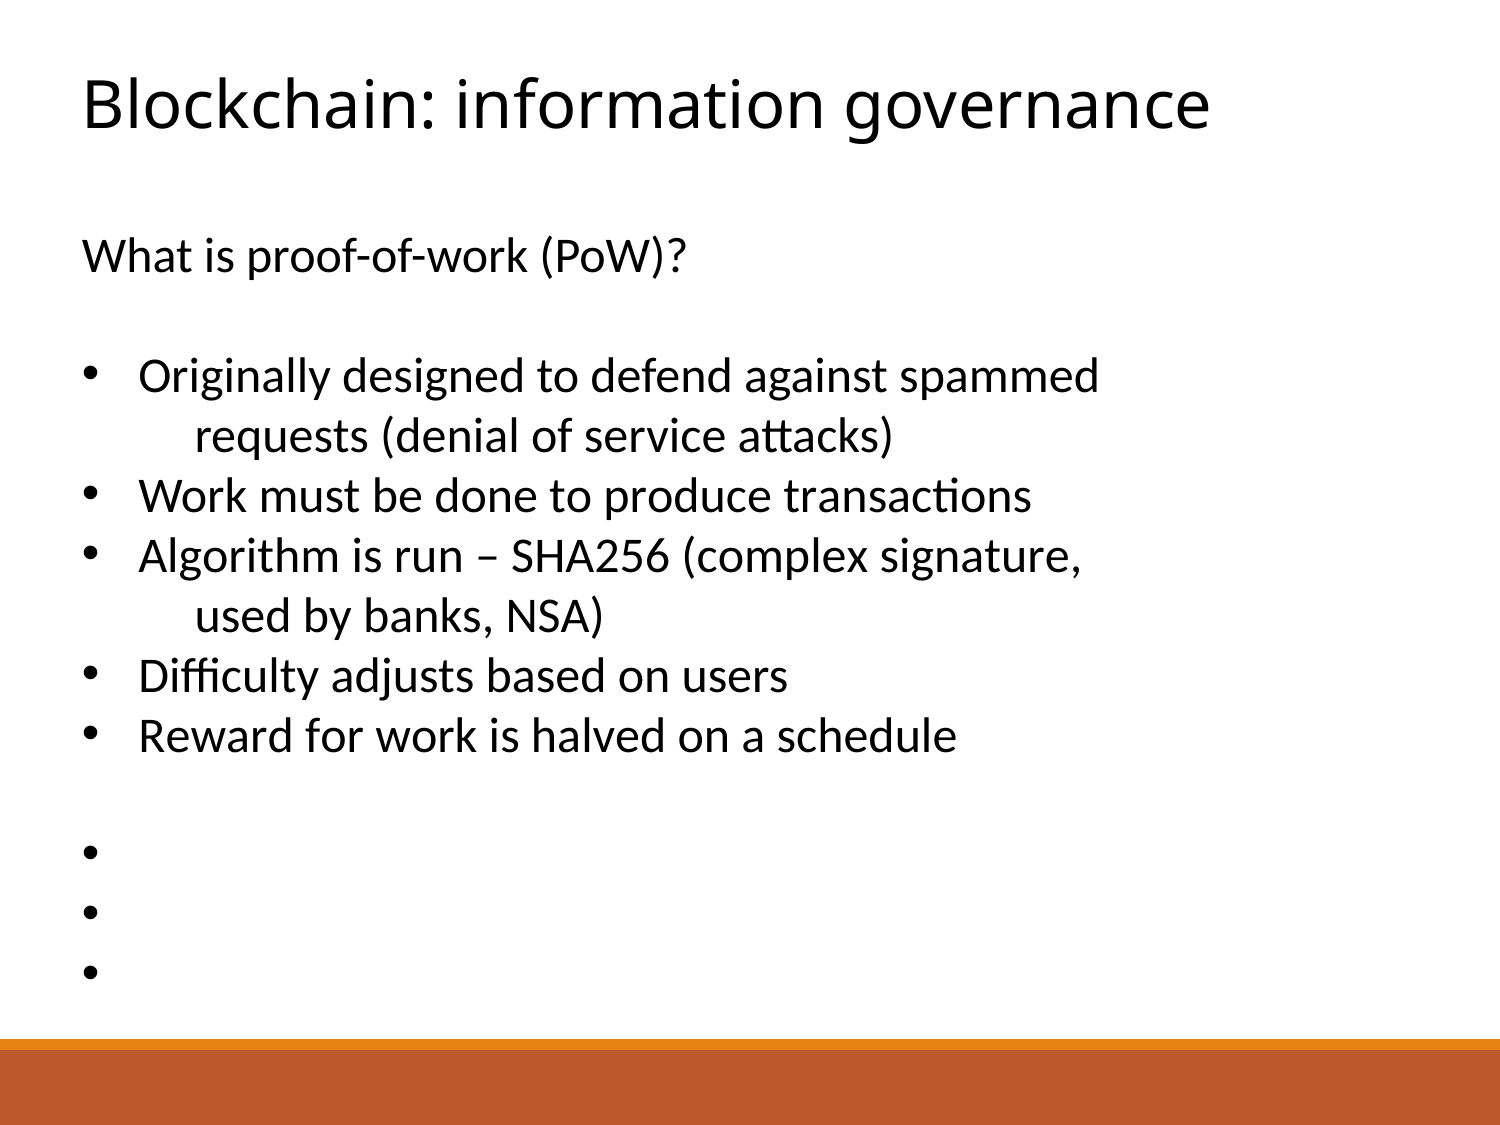

Blockchain: information governance
What is proof-of-work (PoW)?
Originally designed to defend against spammed requests (denial of service attacks)
Work must be done to produce transactions
Algorithm is run – SHA256 (complex signature, used by banks, NSA)
Difficulty adjusts based on users
Reward for work is halved on a schedule